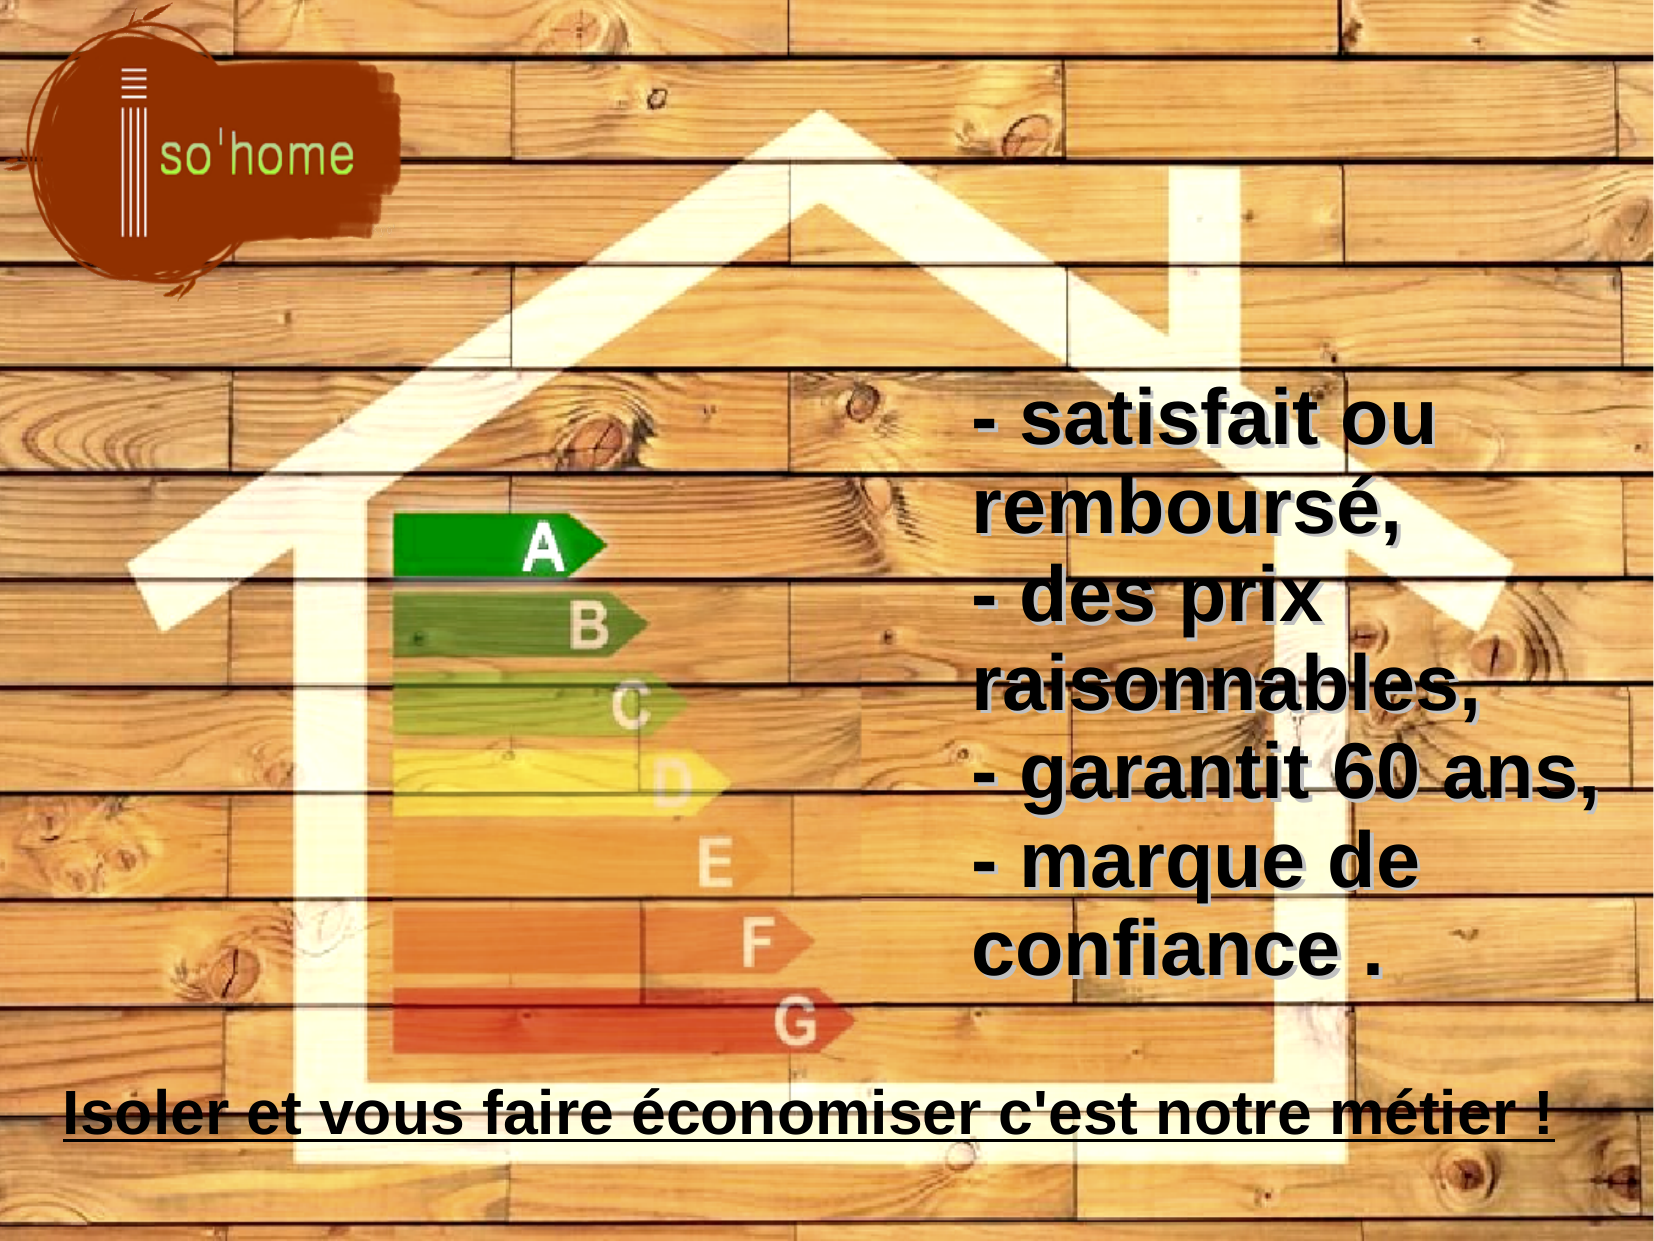

- satisfait ou remboursé, - des prix raisonnables, - garantit 60 ans, - marque de confiance .
Isoler et vous faire économiser c'est notre métier !